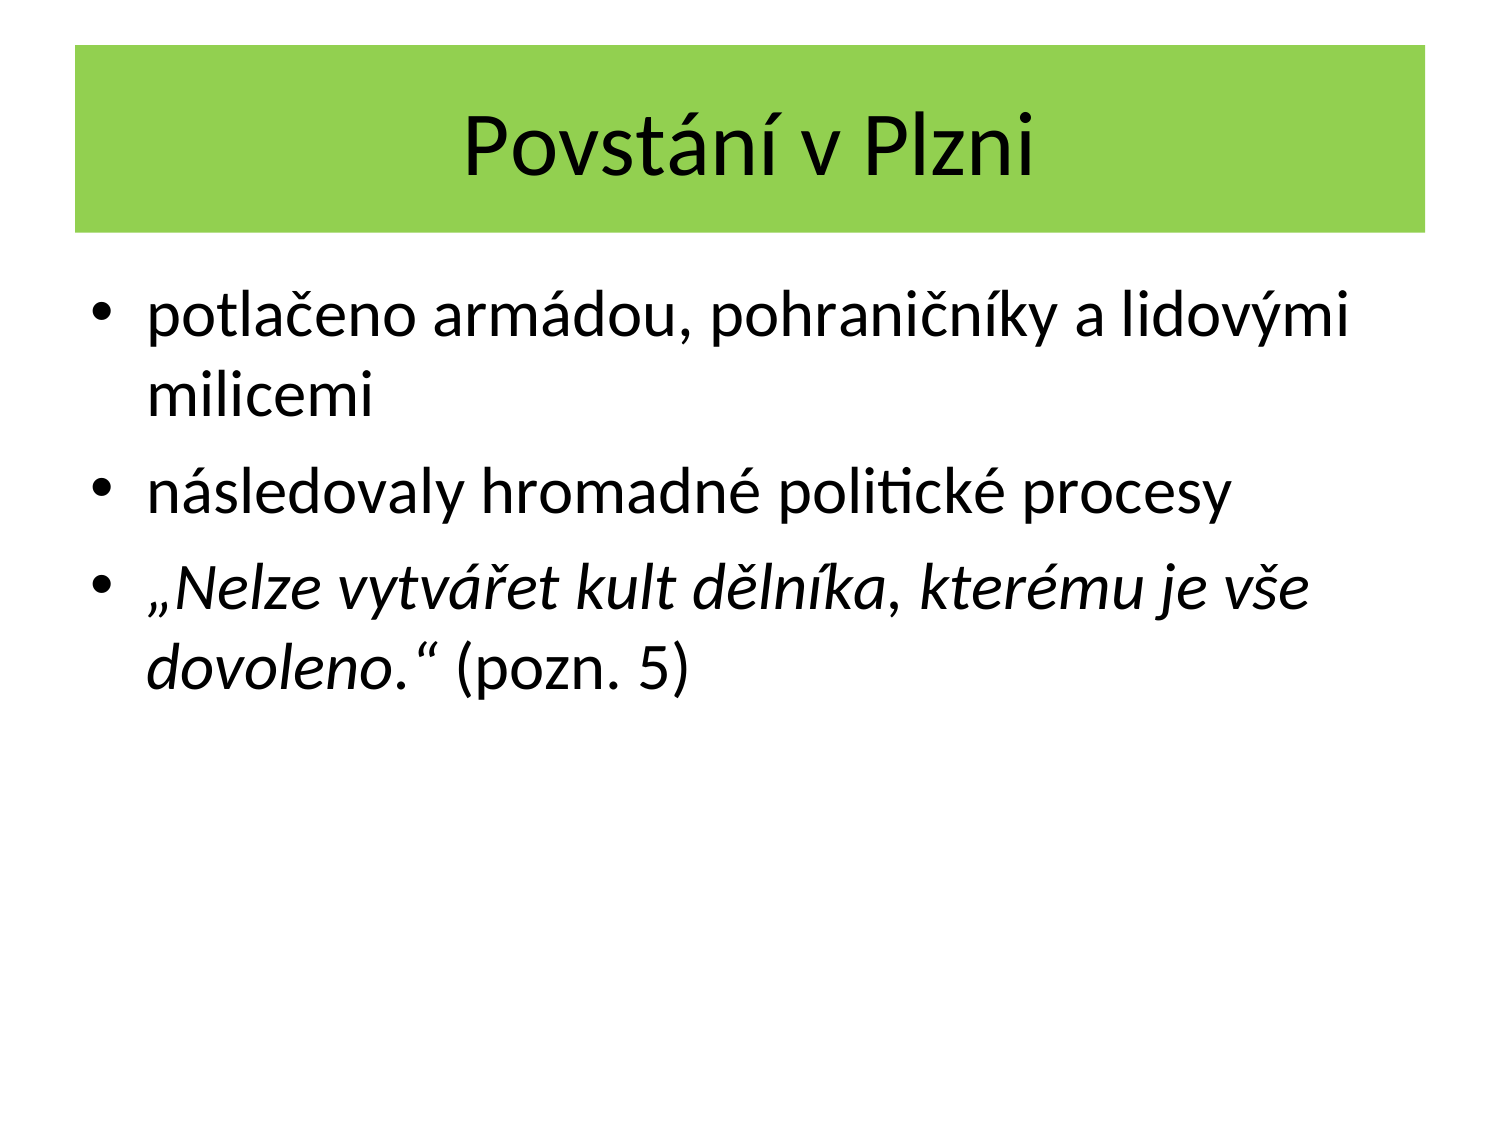

# Povstání v Plzni
potlačeno armádou, pohraničníky a lidovými milicemi
následovaly hromadné politické procesy
„Nelze vytvářet kult dělníka, kterému je vše dovoleno.“ (pozn. 5)